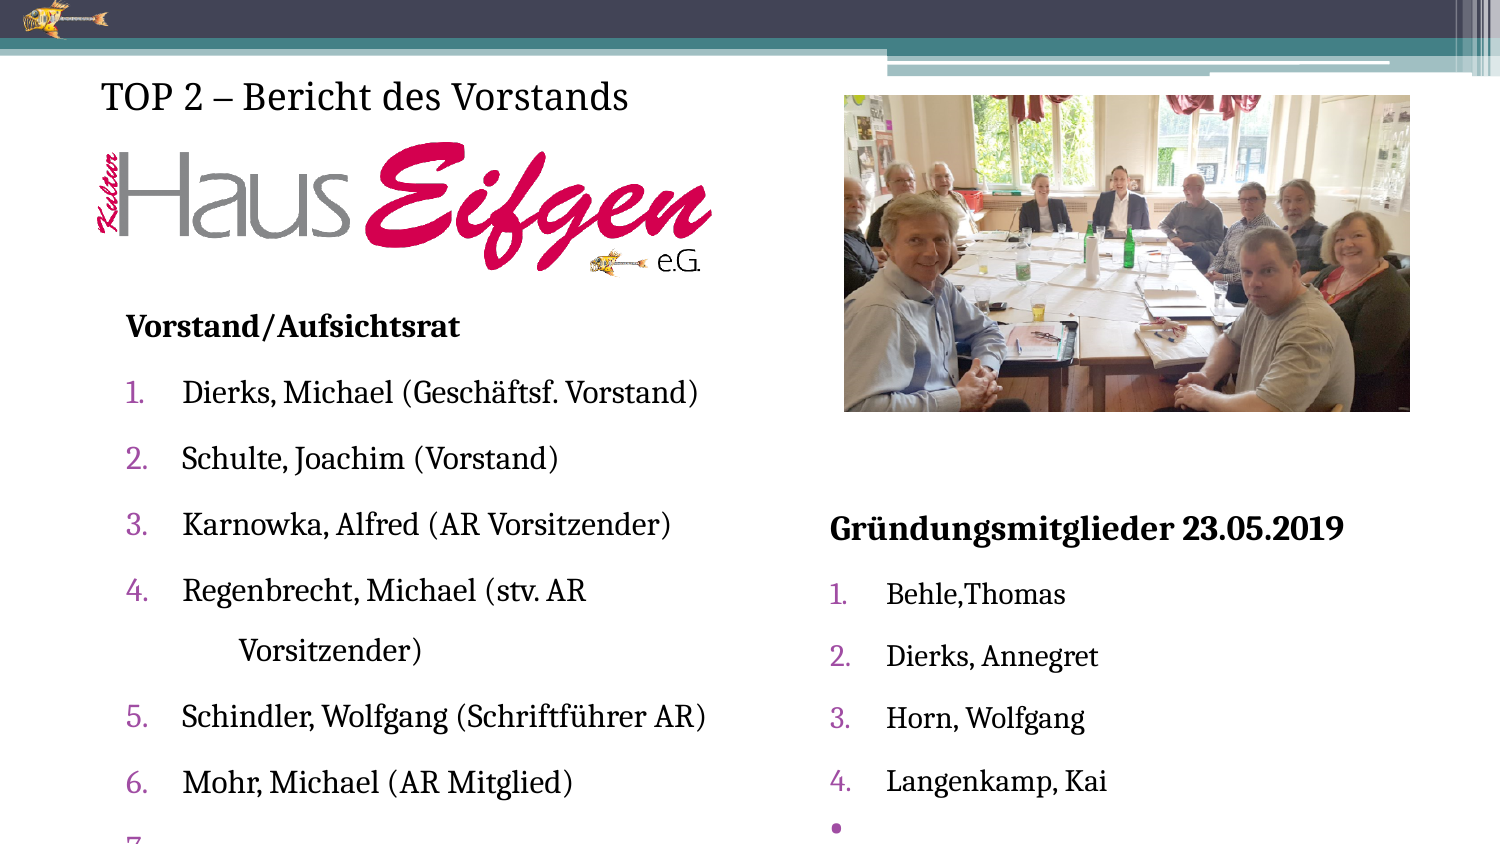

TOP 2 – Bericht des Vorstands
# Vorstand/Aufsichtsrat
Dierks, Michael (Geschäftsf. Vorstand)
Schulte, Joachim (Vorstand)
Karnowka, Alfred (AR Vorsitzender)
Regenbrecht, Michael (stv. AR Vorsitzender)
Schindler, Wolfgang (Schriftführer AR)
Mohr, Michael (AR Mitglied)
Gründungsmitglieder 23.05.2019
Behle,Thomas
Dierks, Annegret
Horn, Wolfgang
Langenkamp, Kai